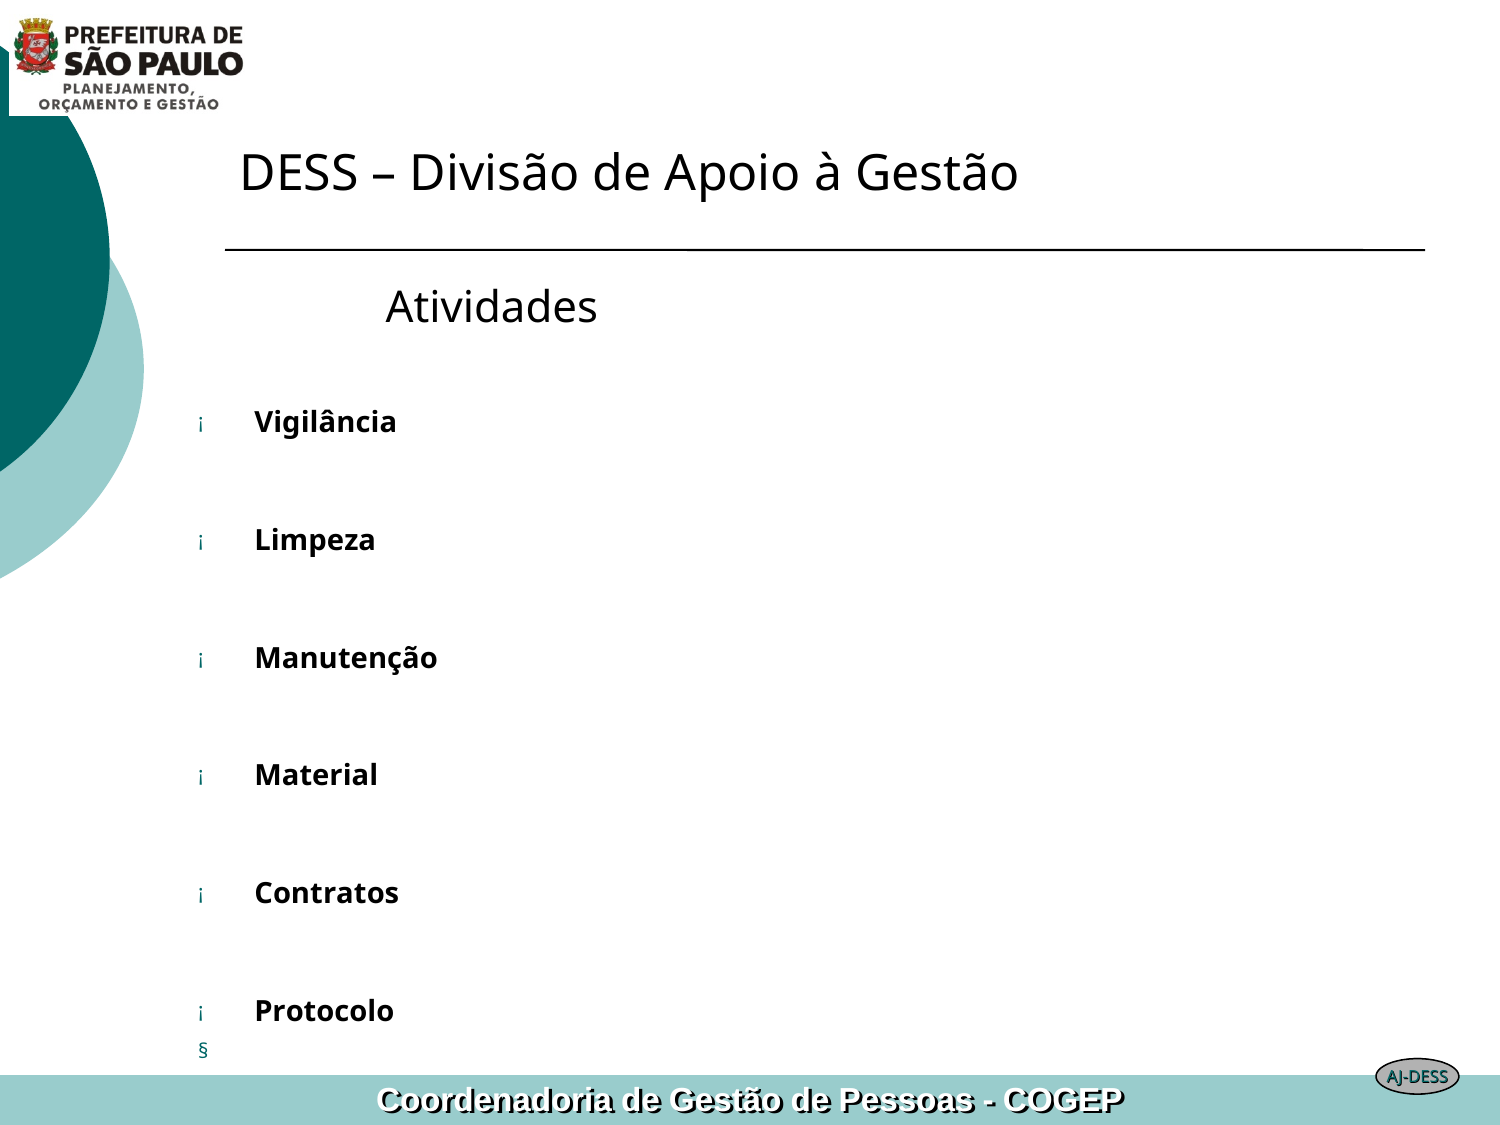

DESS – Divisão de Apoio à Gestão
# Atividades
Vigilância
Limpeza
Manutenção
Material
Contratos
Protocolo
AJ-DESS
AJ